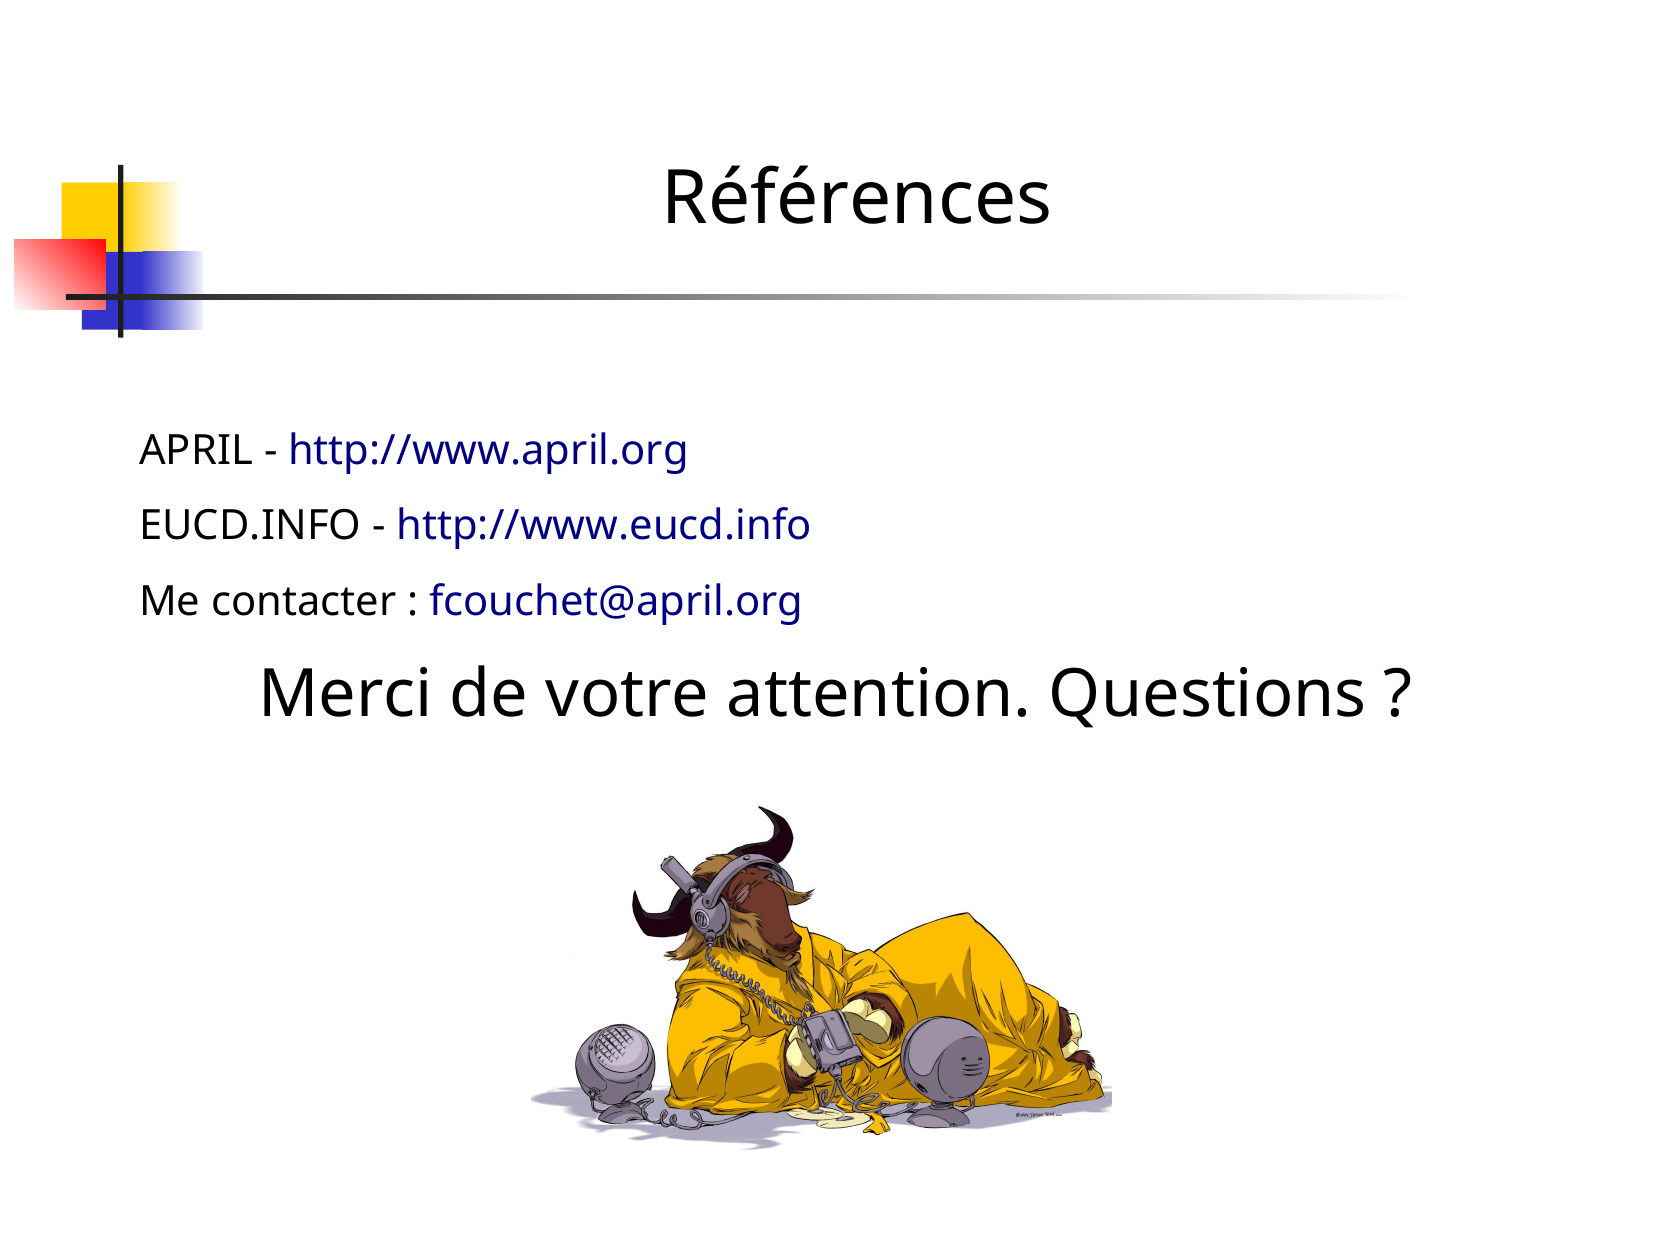

# Références
APRIL - http://www.april.org
EUCD.INFO - http://www.eucd.info
Me contacter : fcouchet@april.org
Merci de votre attention. Questions ?